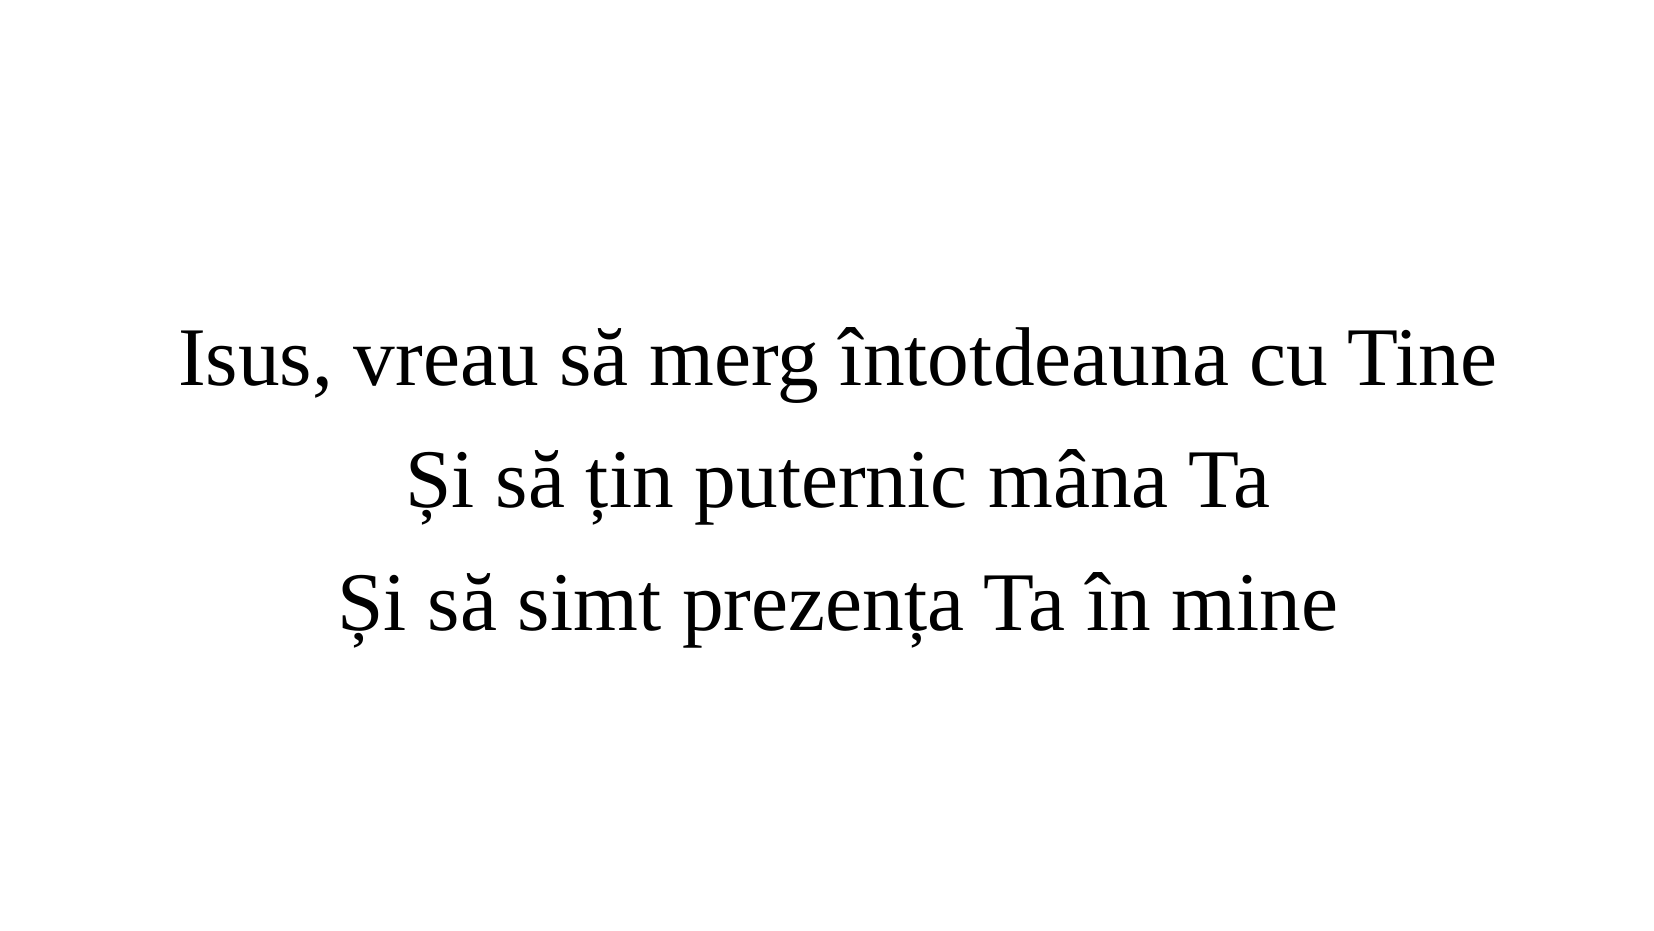

# Isus, vreau să merg întotdeauna cu Tine
Și să țin puternic mâna Ta
Și să simt prezența Ta în mine